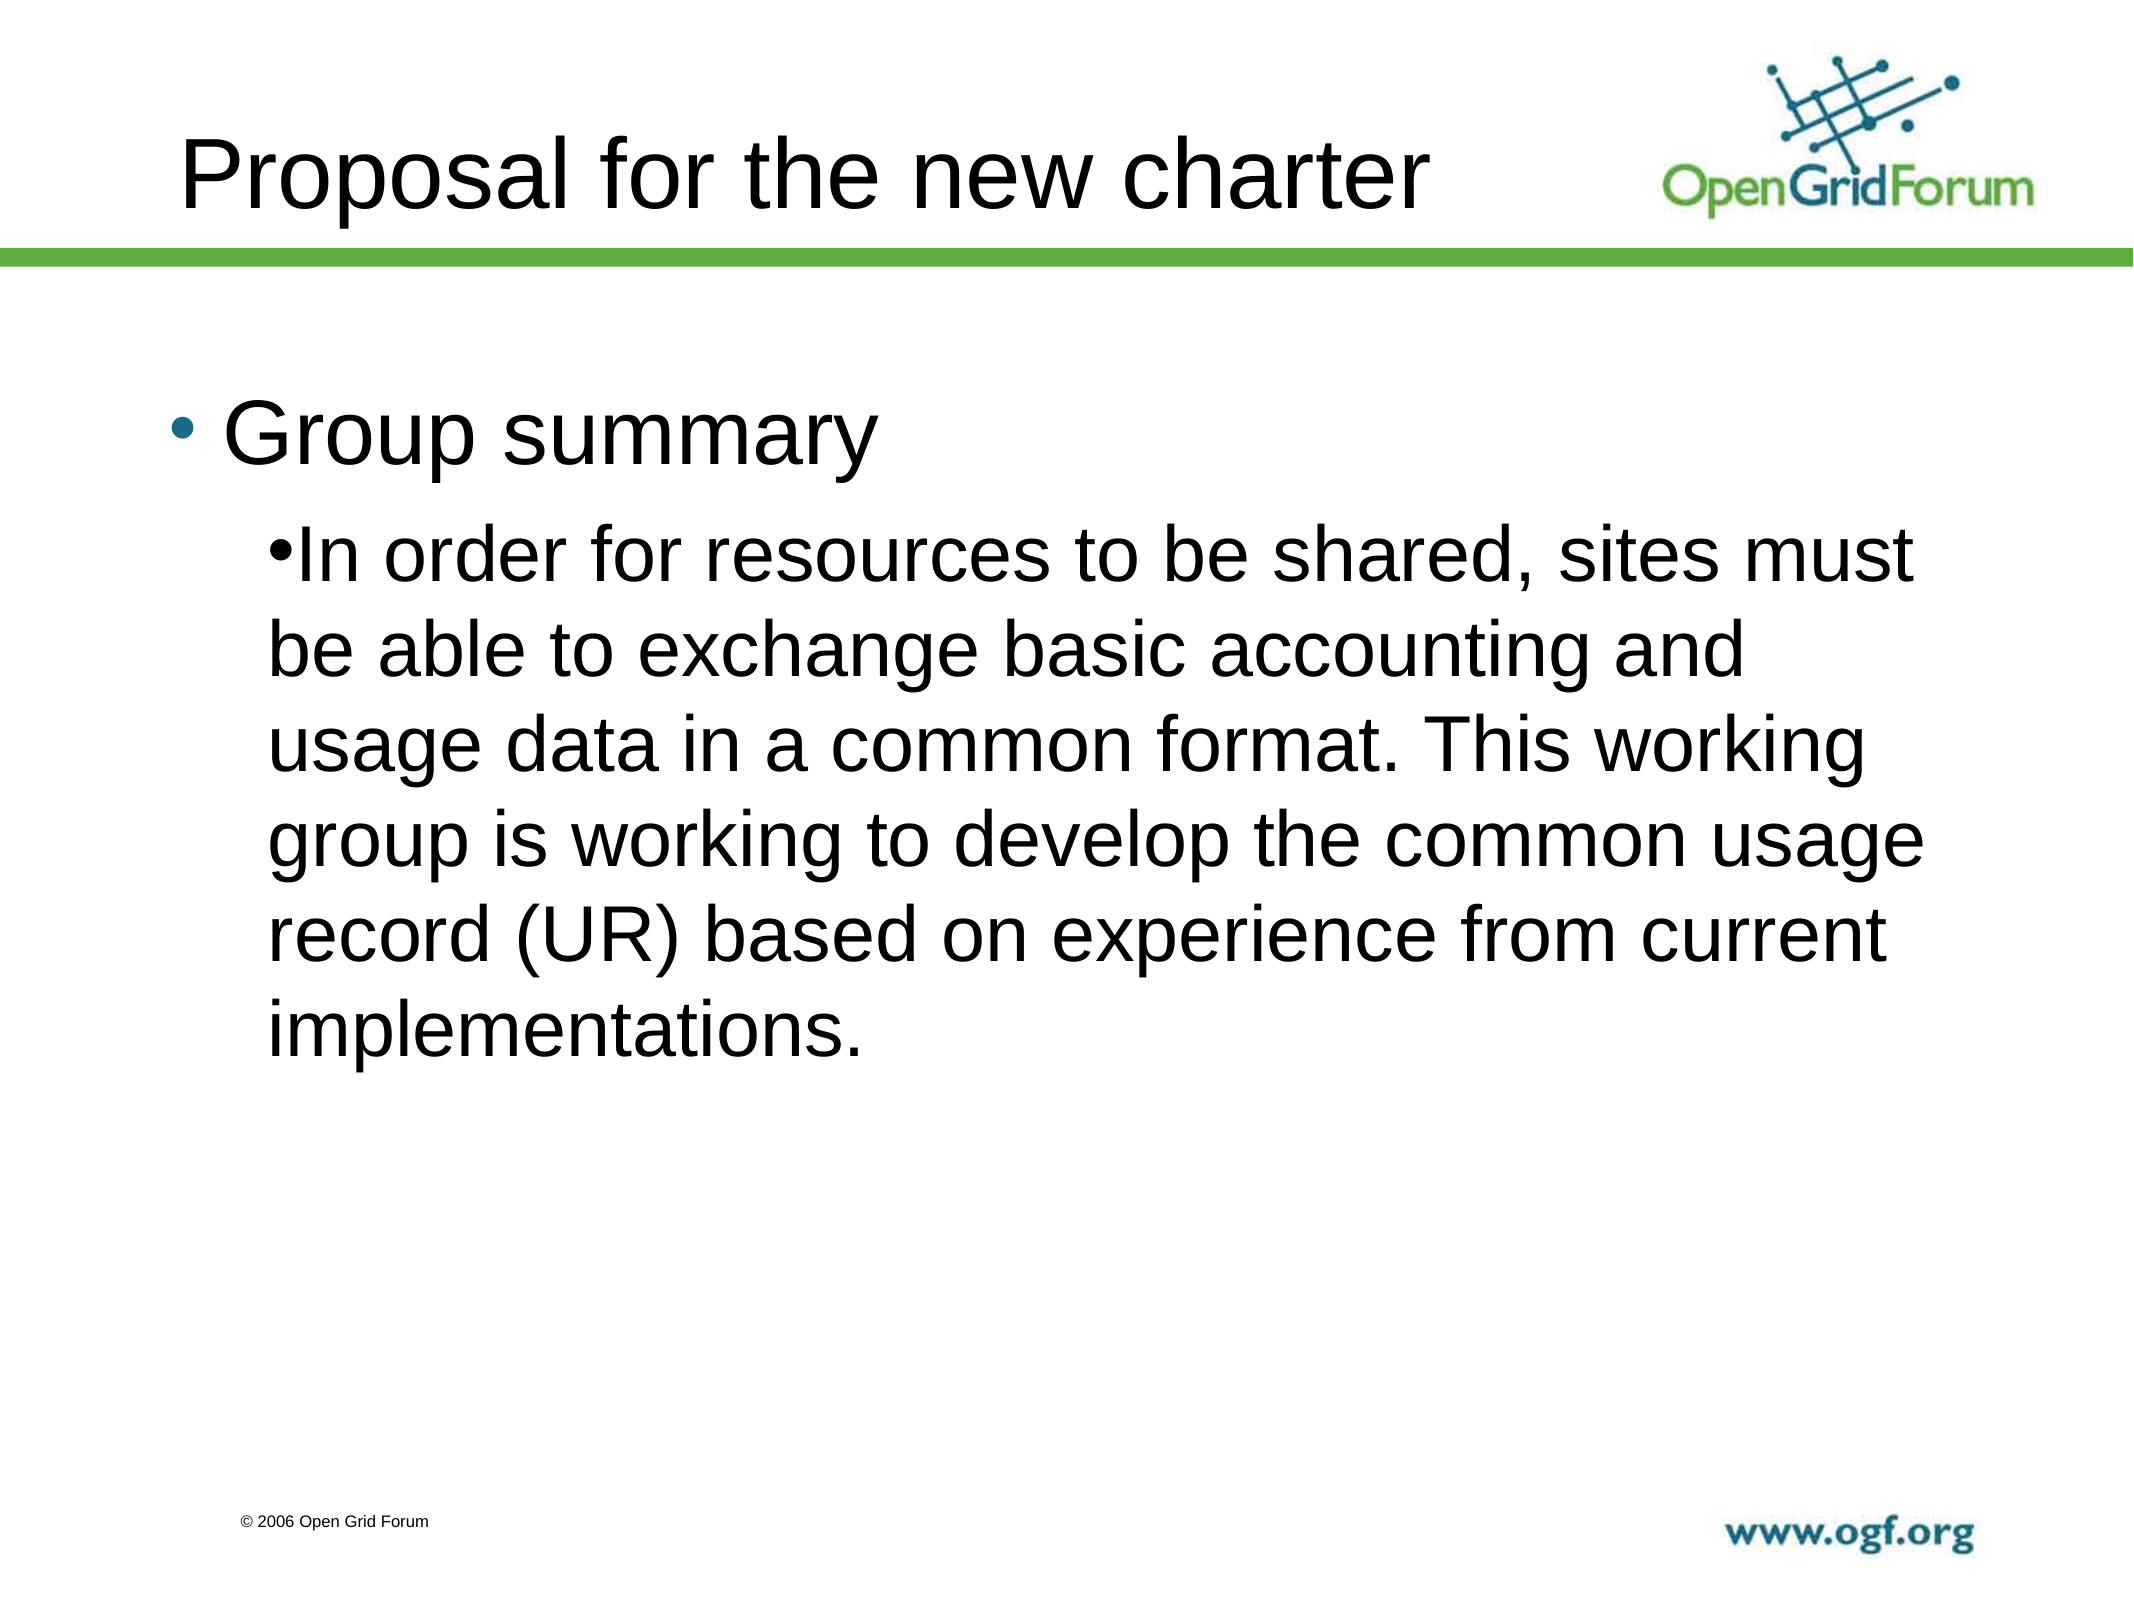

# Proposal for the new charter
Group summary
In order for resources to be shared, sites must be able to exchange basic accounting and usage data in a common format. This working group is working to develop the common usage record (UR) based on experience from current implementations.
© 2006 Open Grid Forum